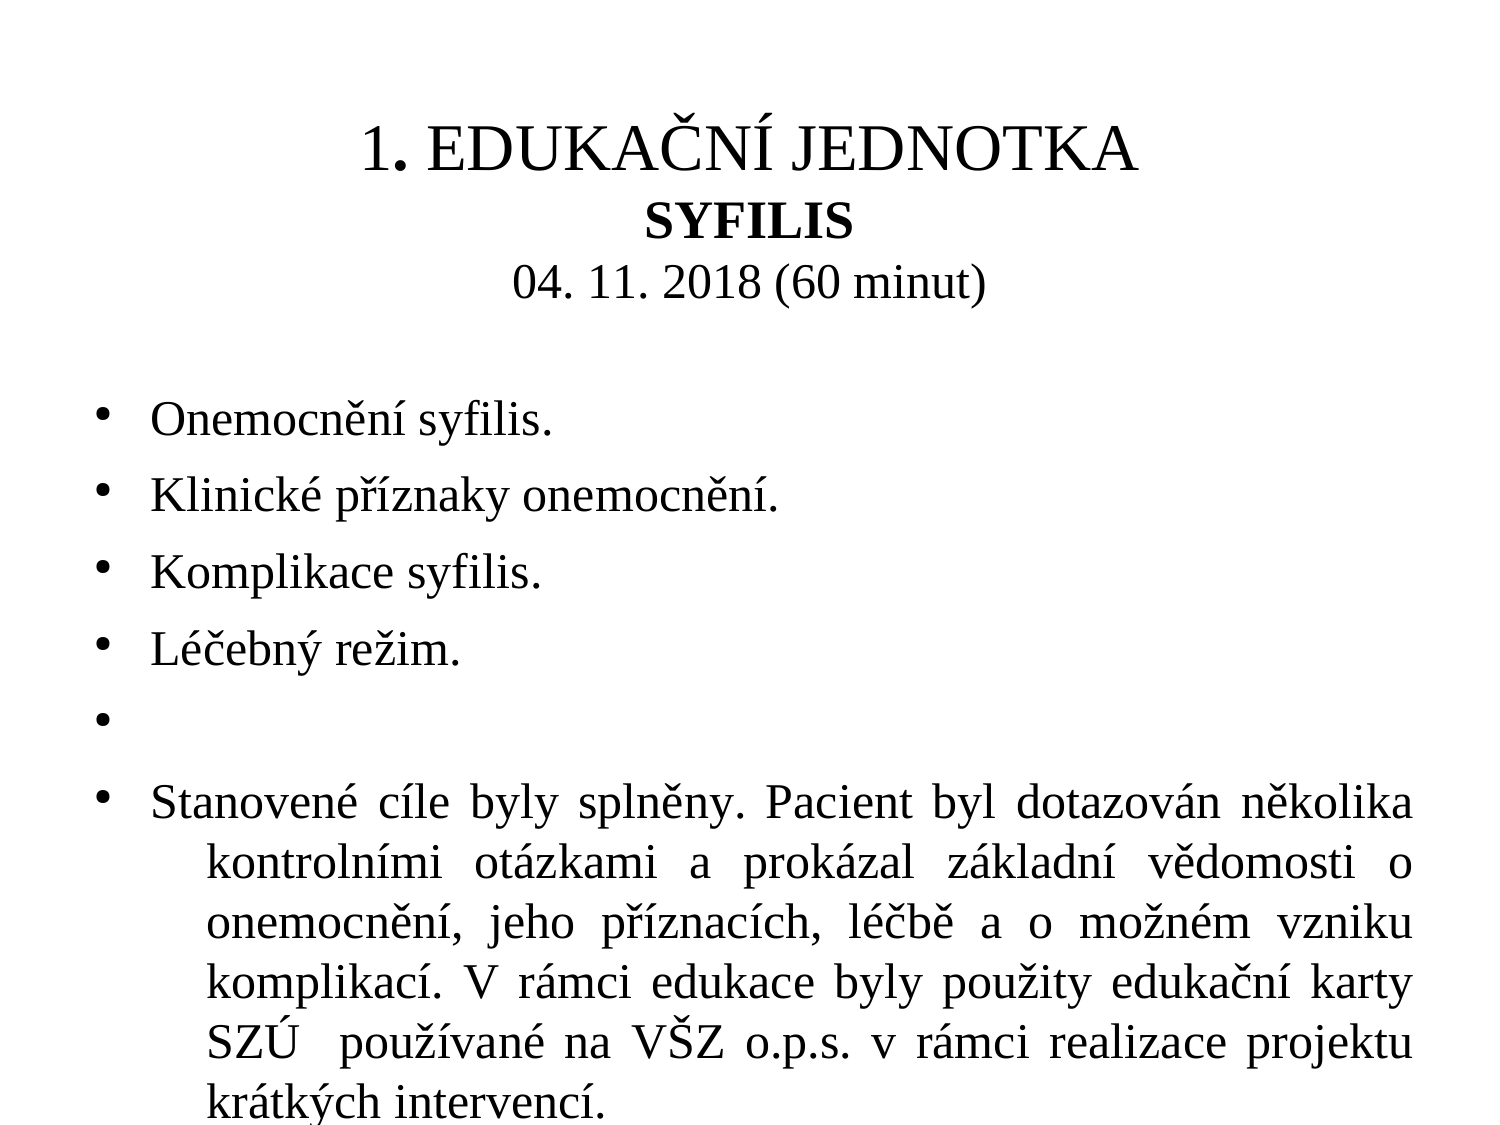

# 1. EDUKAČNÍ JEDNOTKA SYFILIS 04. 11. 2018 (60 minut)
Onemocnění syfilis.
Klinické příznaky onemocnění.
Komplikace syfilis.
Léčebný režim.
Stanovené cíle byly splněny. Pacient byl dotazován několika kontrolními otázkami a prokázal základní vědomosti o onemocnění, jeho příznacích, léčbě a o možném vzniku komplikací. V rámci edukace byly použity edukační karty SZÚ používané na VŠZ o.p.s. v rámci realizace projektu krátkých intervencí.